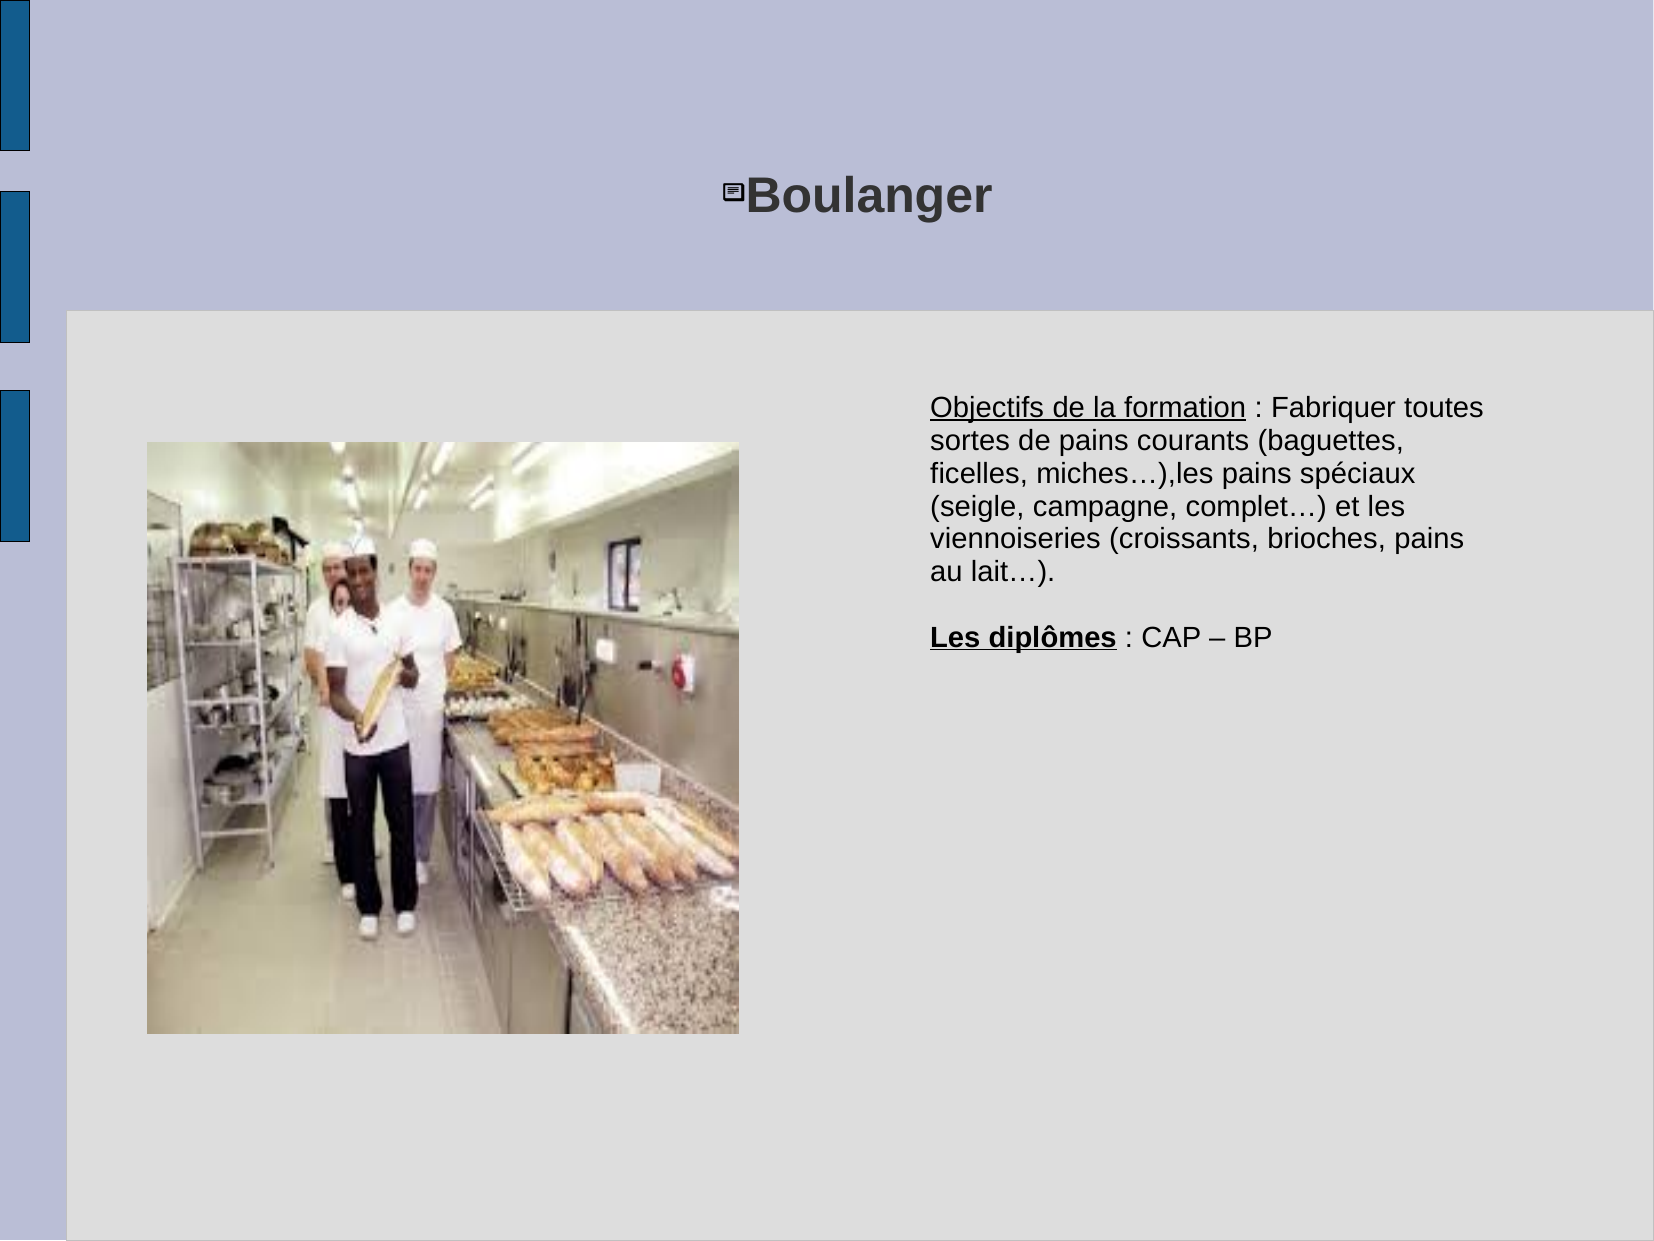

# Boulanger
Objectifs de la formation : Fabriquer toutes sortes de pains courants (baguettes, ficelles, miches…),les pains spéciaux (seigle, campagne, complet…) et les viennoiseries (croissants, brioches, pains au lait…).
Les diplômes : CAP – BP